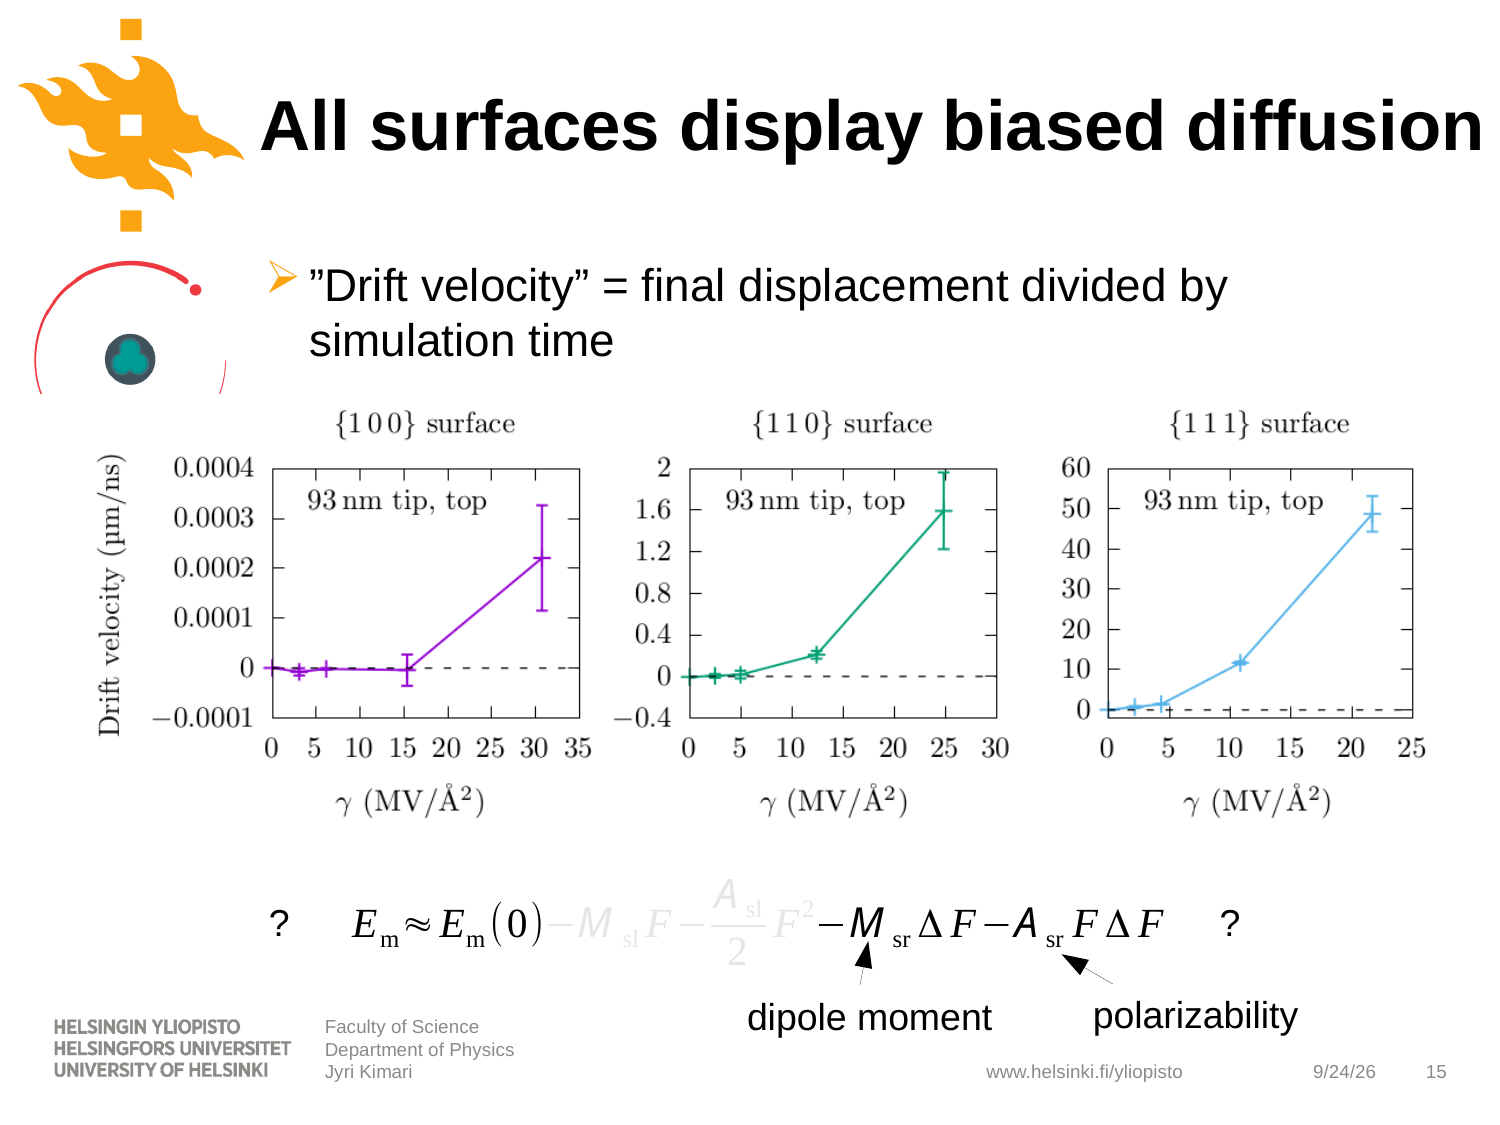

# All surfaces display biased diffusion
”Drift velocity” = final displacement divided by simulation time
?
?
polarizability
dipole moment
Faculty of Science
Department of Physics
Jyri Kimari